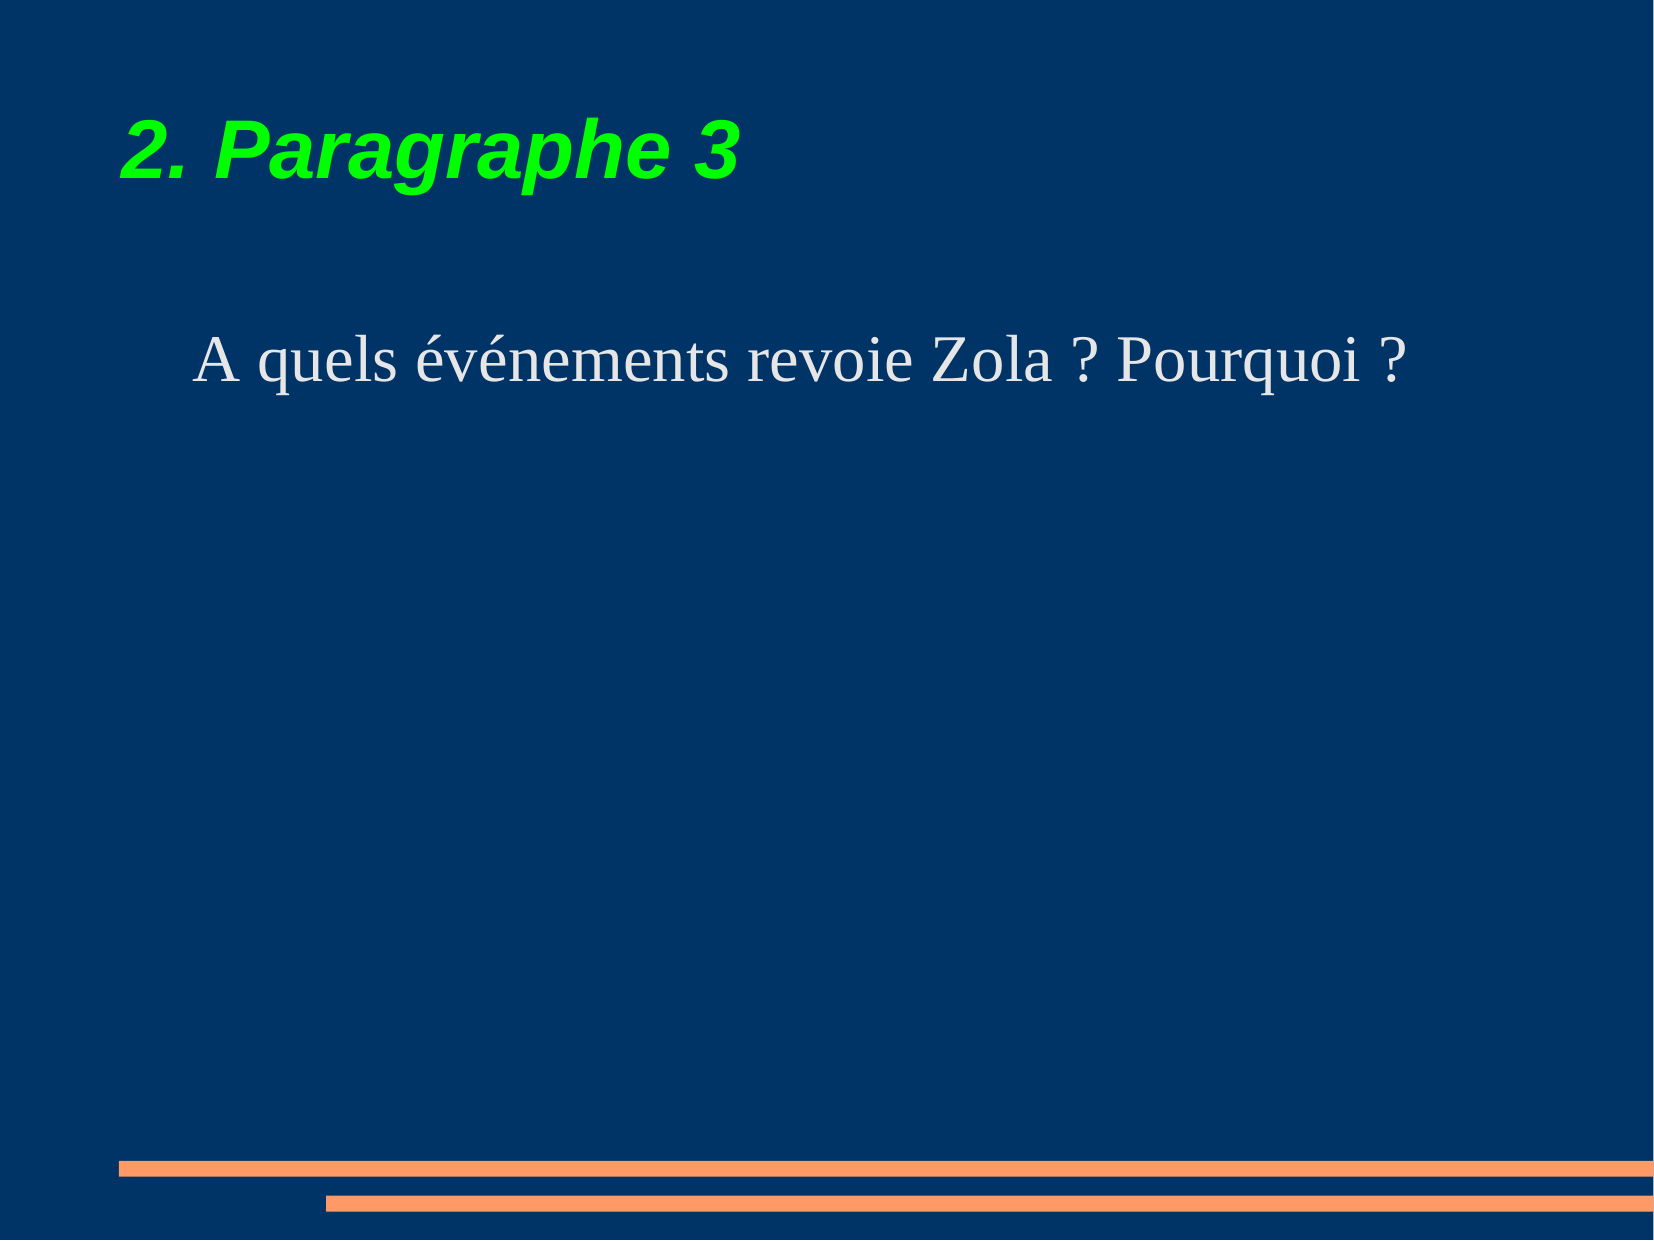

# 2. Paragraphe 3
A quels événements revoie Zola ? Pourquoi ?